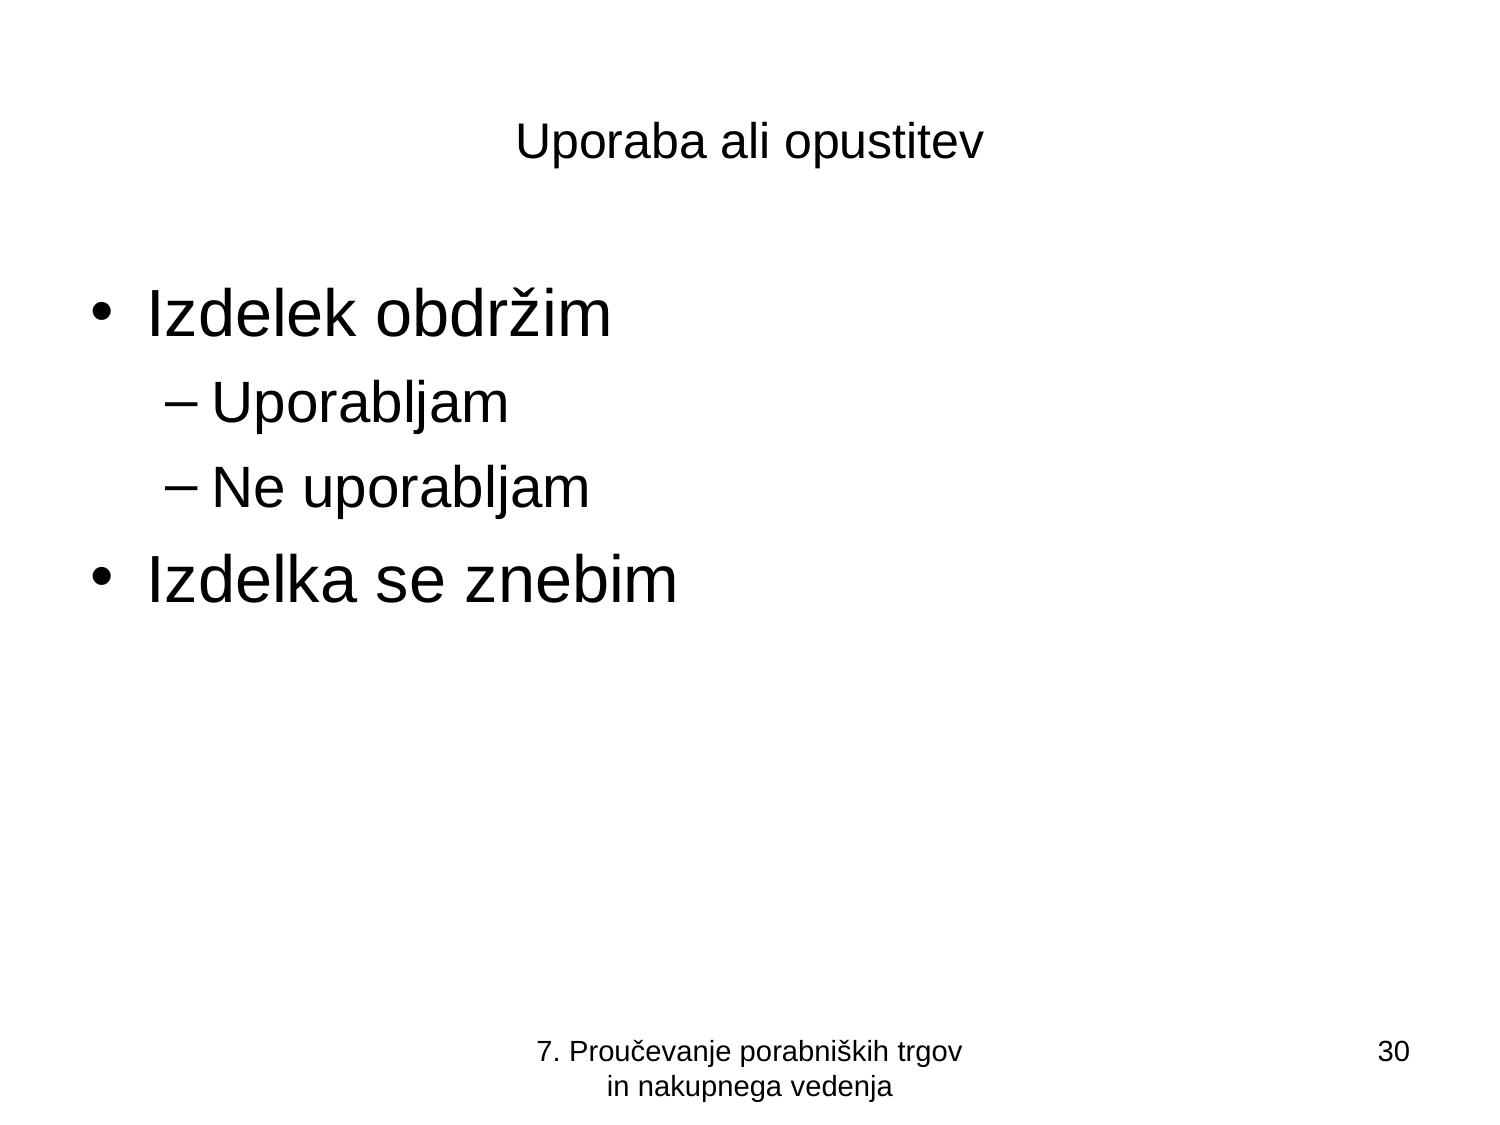

# Uporaba ali opustitev
Izdelek obdržim
Uporabljam
Ne uporabljam
Izdelka se znebim
7. Proučevanje porabniških trgov in nakupnega vedenja